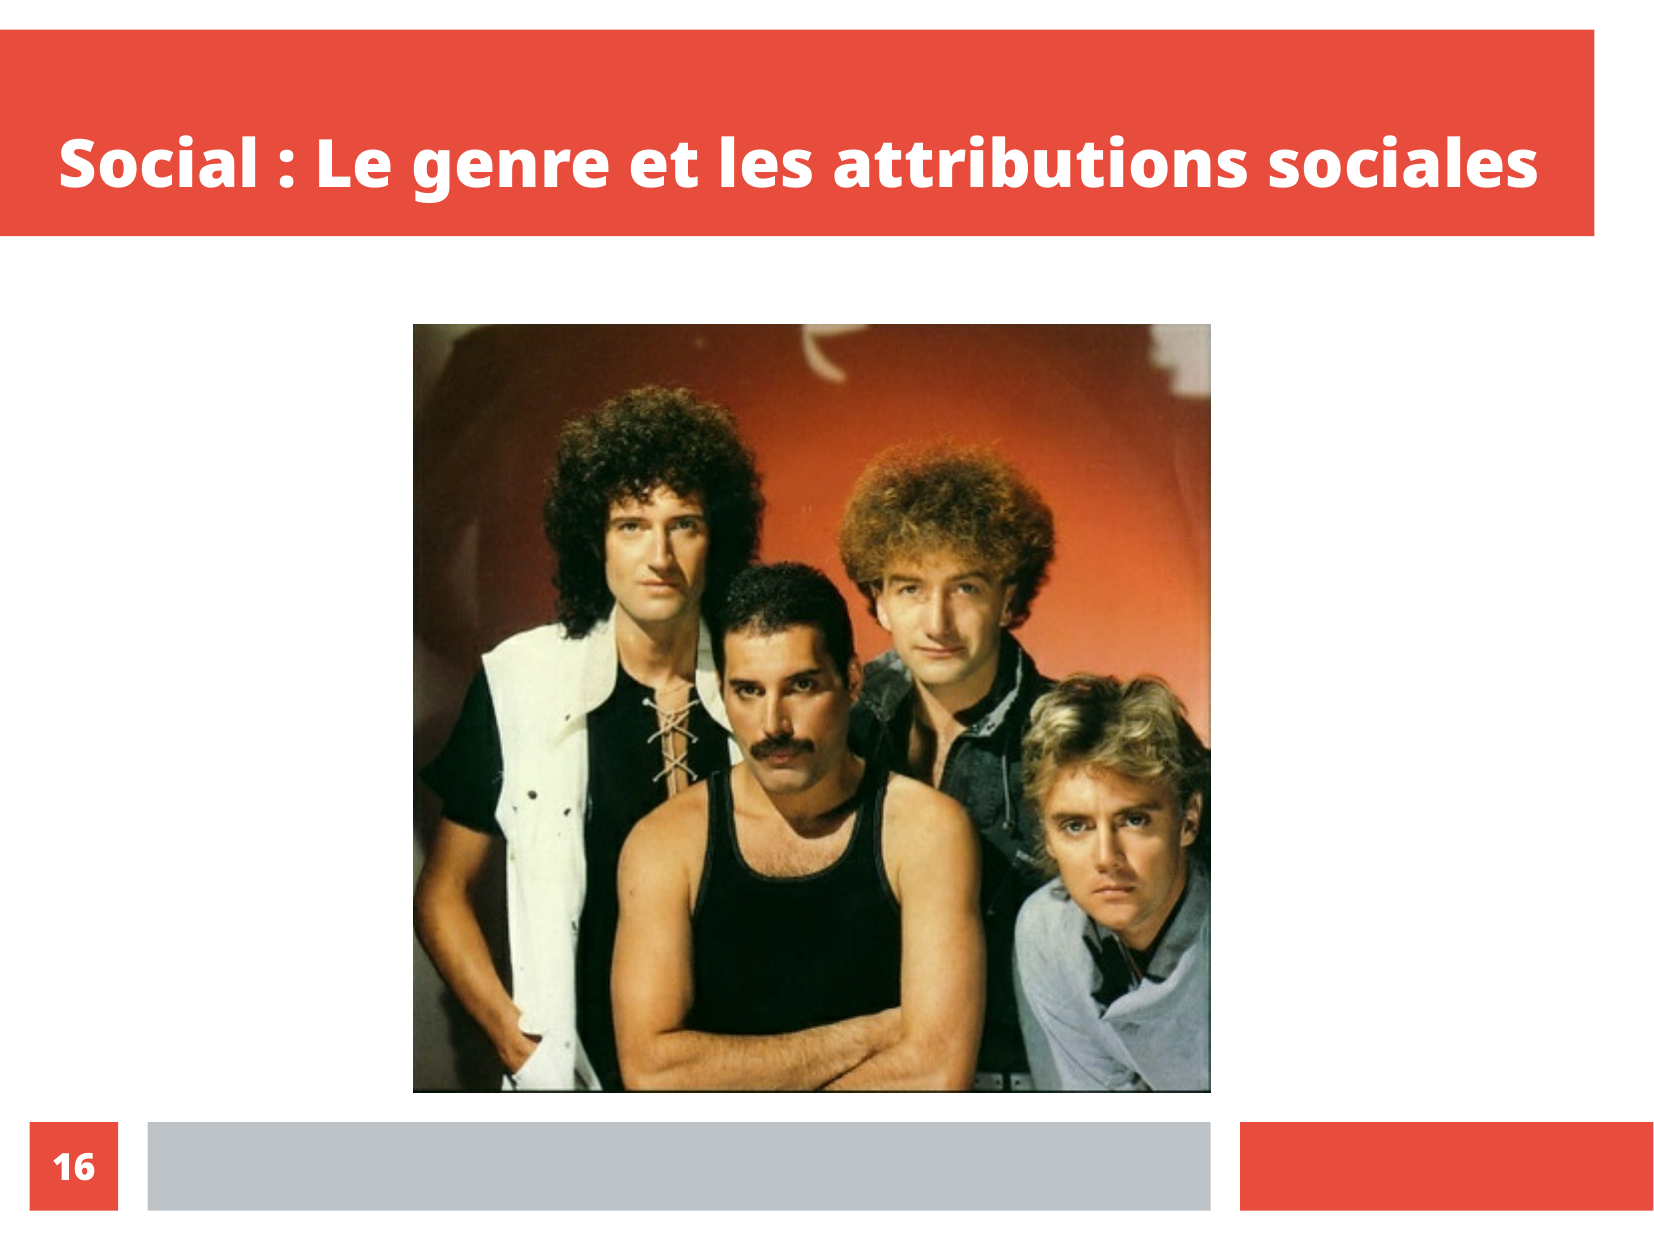

# Social : Le genre et les attributions sociales
16